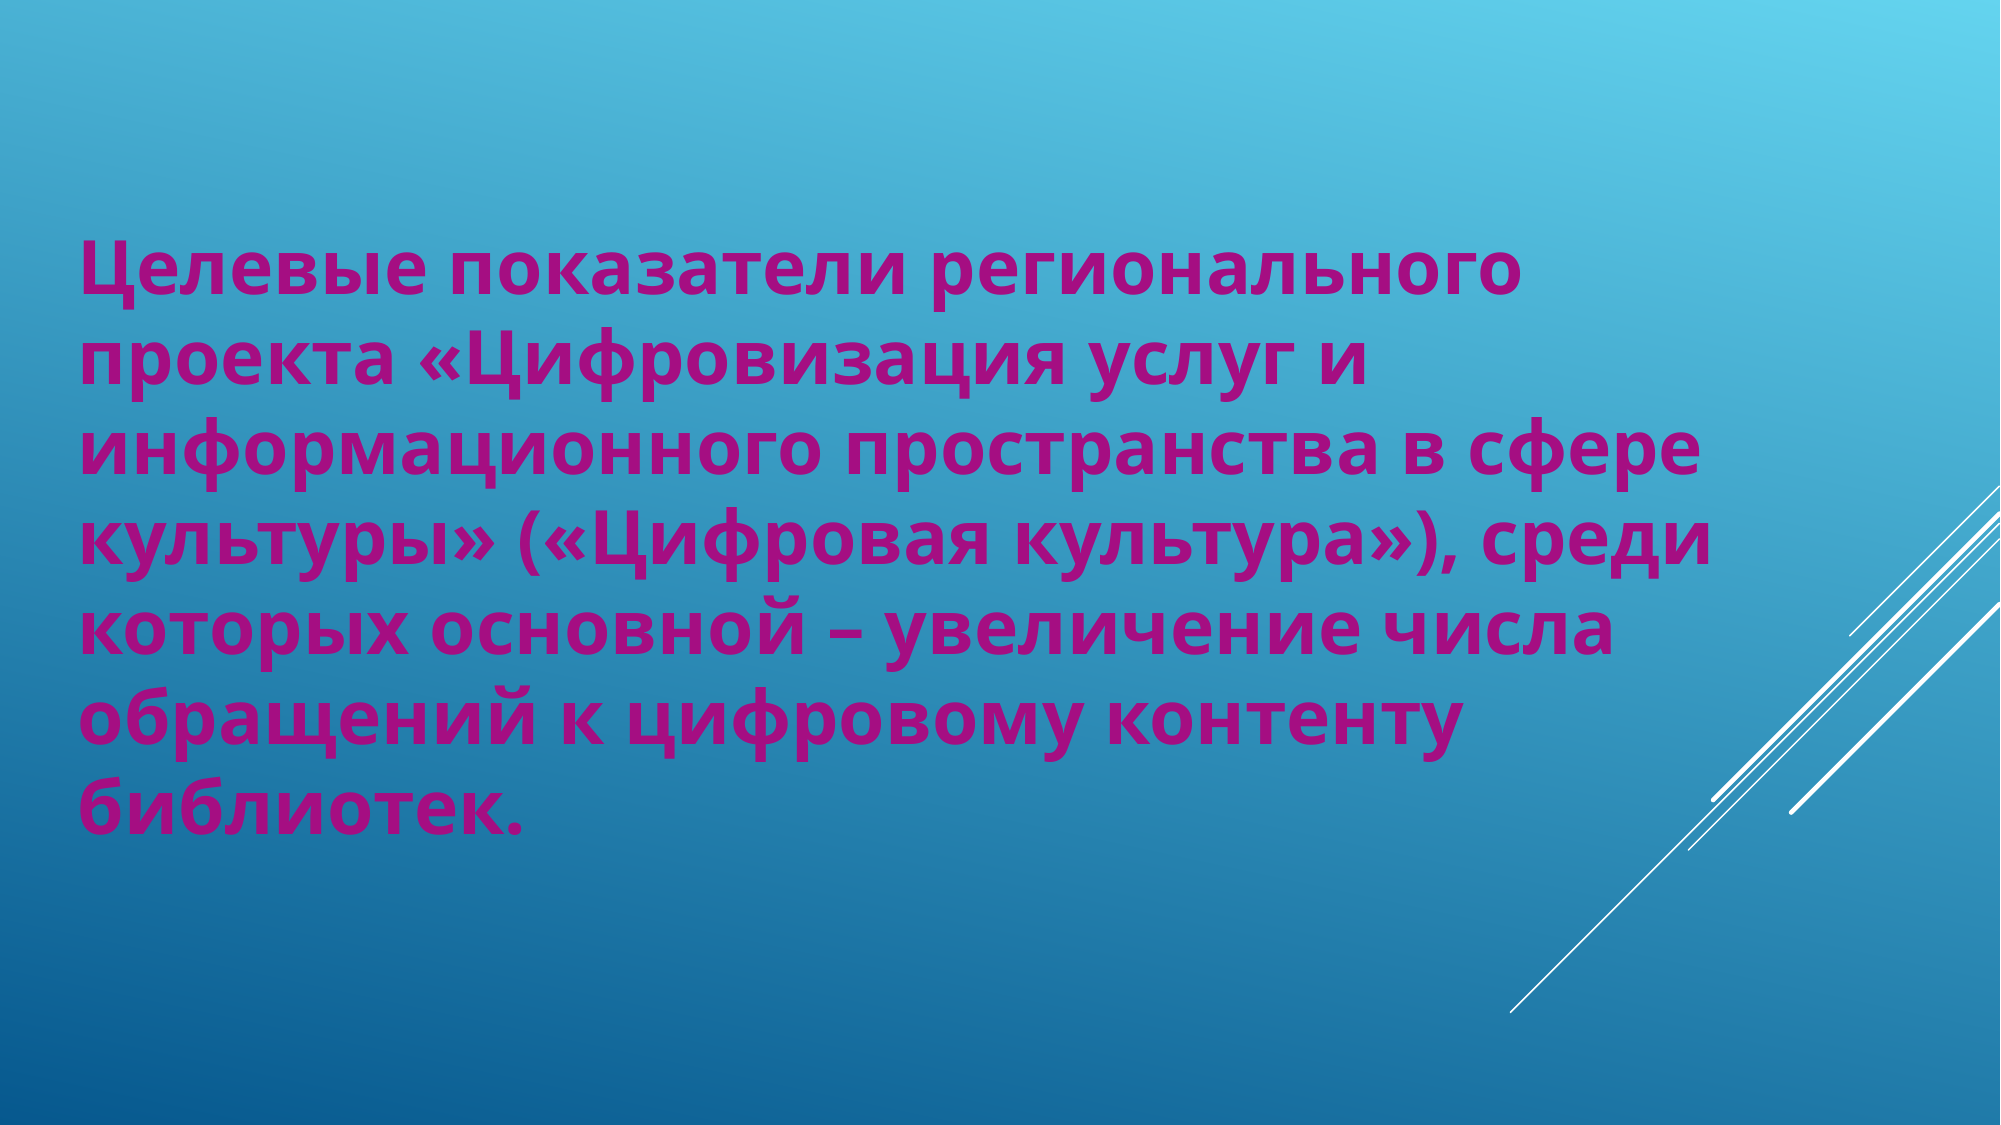

Целевые показатели регионального проекта «Цифровизация услуг и информационного пространства в сфере культуры» («Цифровая культура»), среди которых основной – увеличение числа обращений к цифровому контенту библиотек.
#